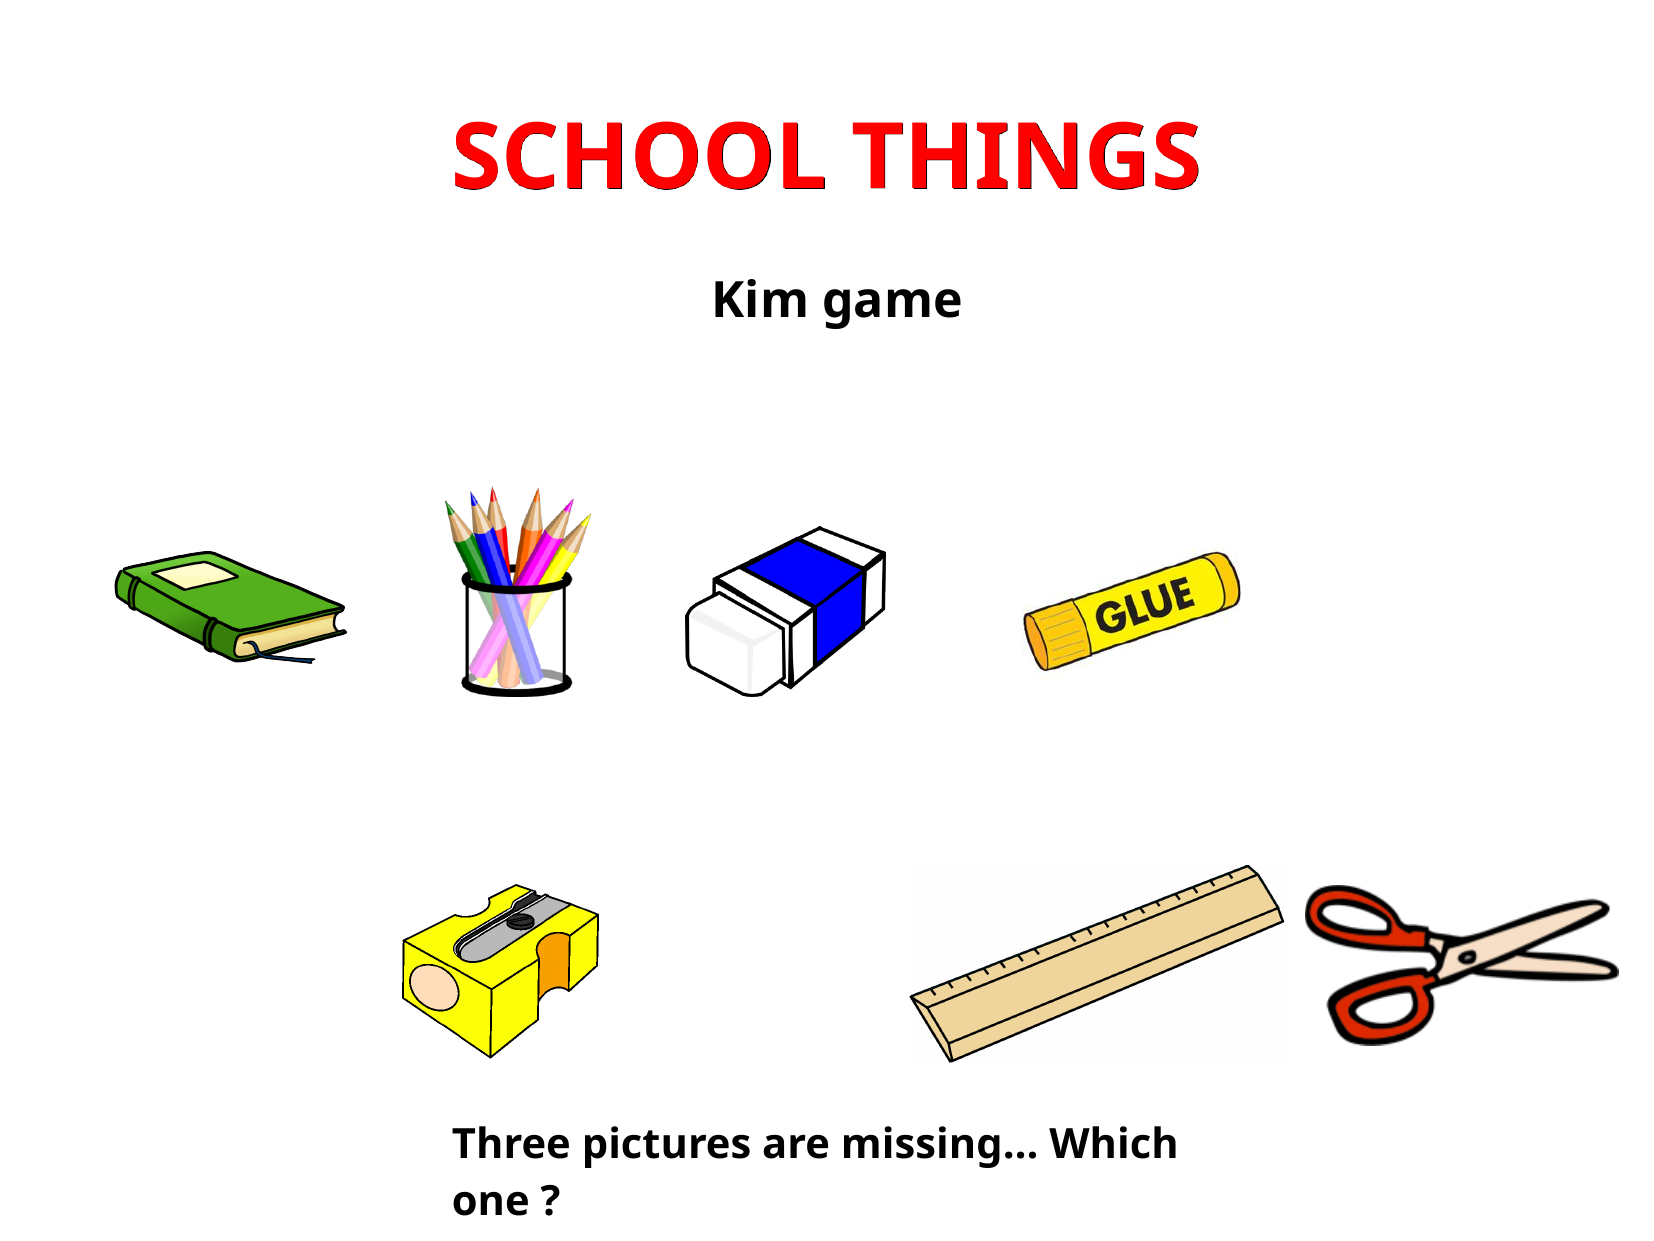

# SCHOOL THINGS
Kim game
Three pictures are missing… Which one ?